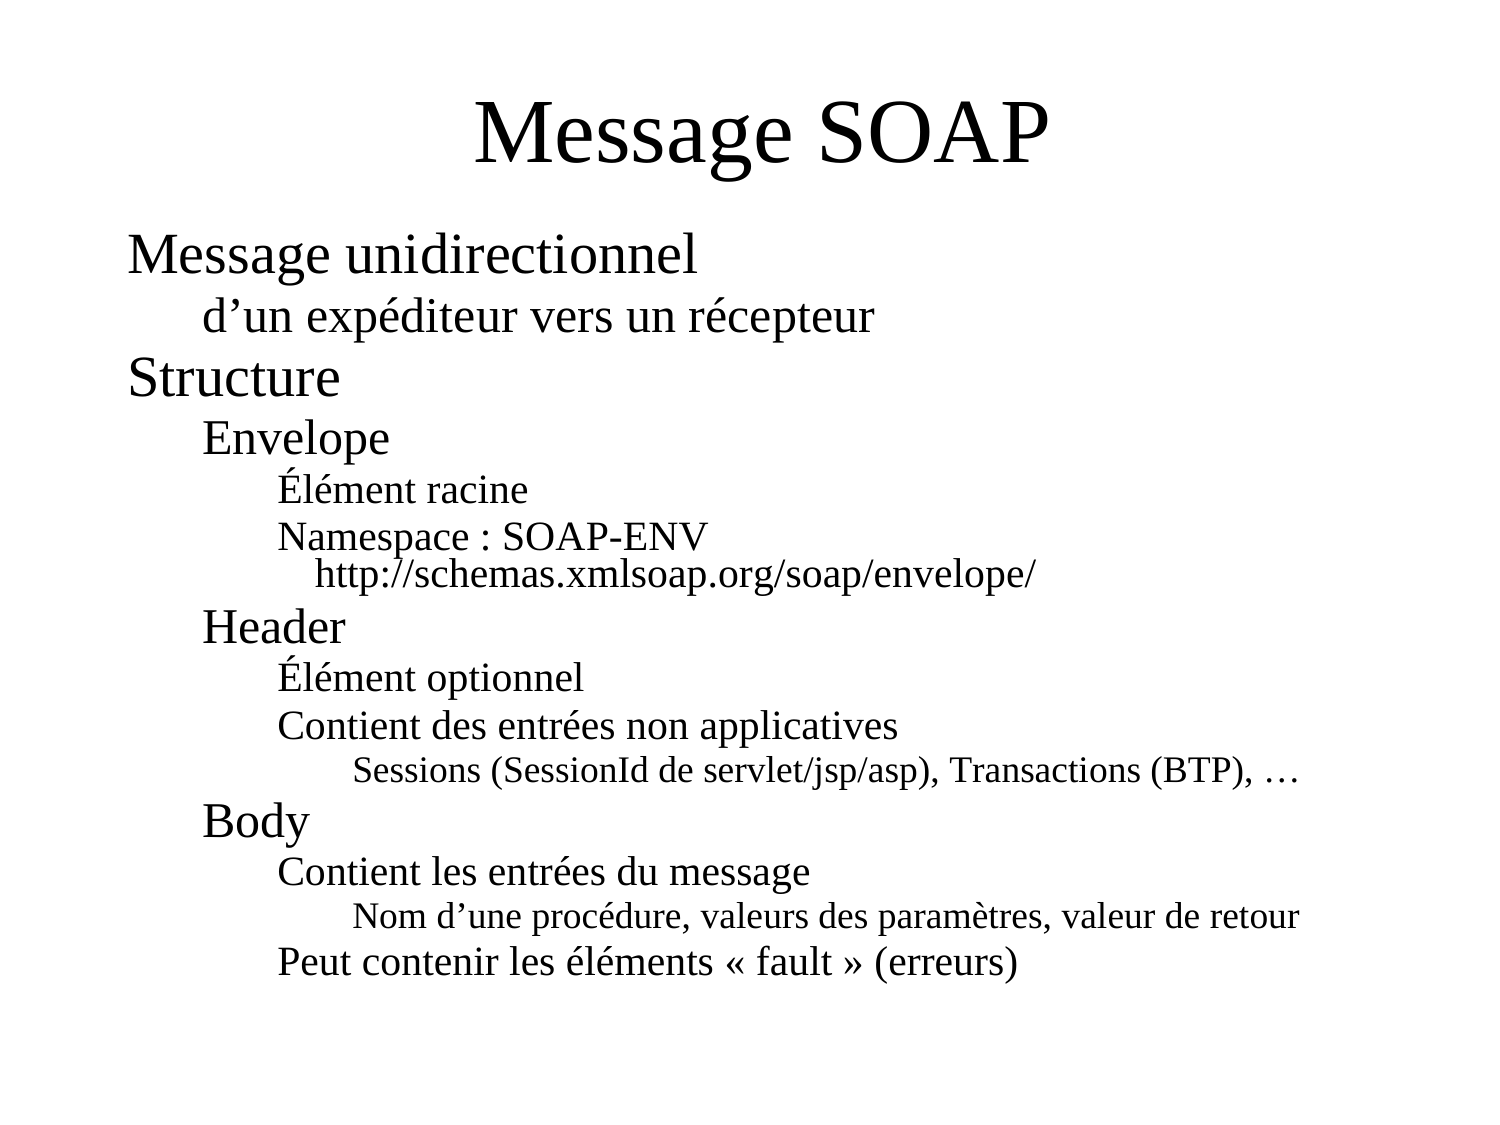

# Message SOAP
Message unidirectionnel
d’un expéditeur vers un récepteur
Structure
Envelope
Élément racine
Namespace : SOAP-ENV	http://schemas.xmlsoap.org/soap/envelope/
Header
Élément optionnel
Contient des entrées non applicatives
Sessions (SessionId de servlet/jsp/asp), Transactions (BTP), …
Body
Contient les entrées du message
Nom d’une procédure, valeurs des paramètres, valeur de retour
Peut contenir les éléments « fault » (erreurs)